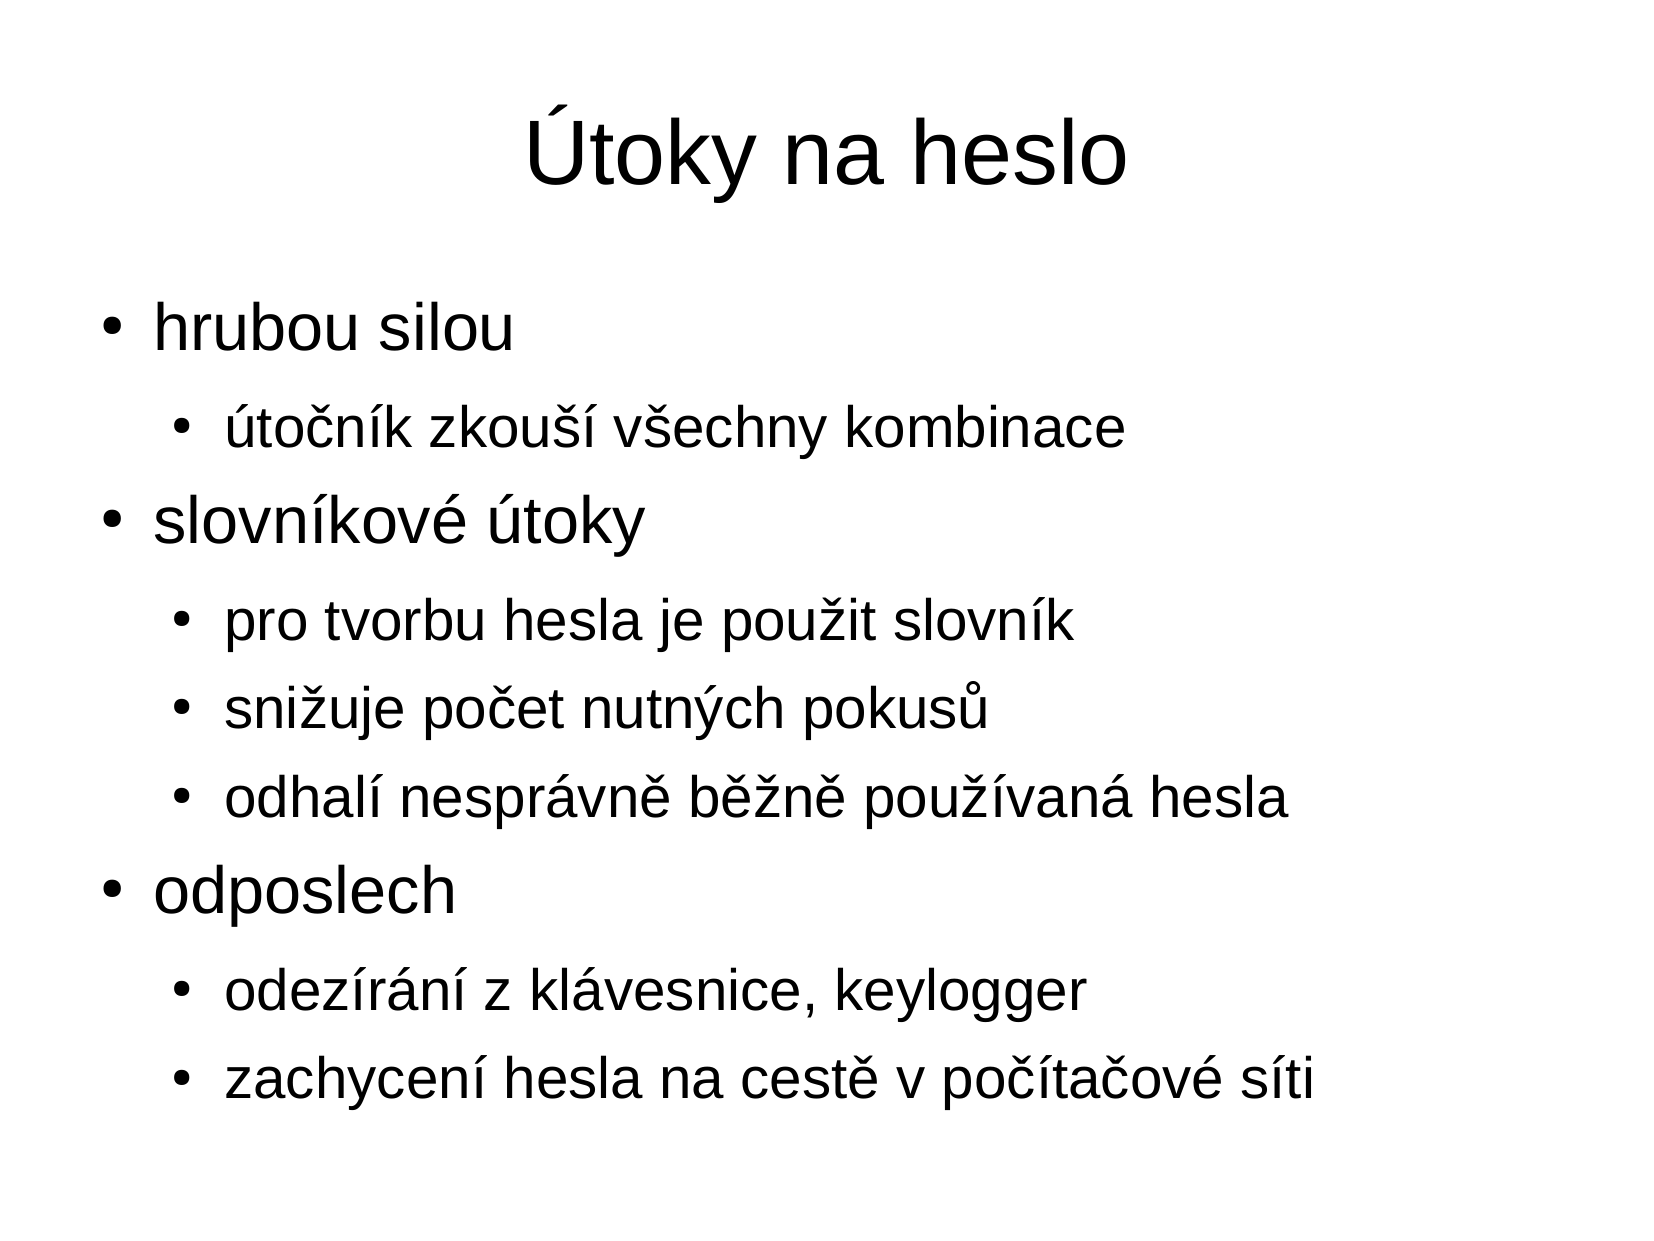

# Útoky na heslo
hrubou silou
útočník zkouší všechny kombinace
slovníkové útoky
pro tvorbu hesla je použit slovník
snižuje počet nutných pokusů
odhalí nesprávně běžně používaná hesla
odposlech
odezírání z klávesnice, keylogger
zachycení hesla na cestě v počítačové síti